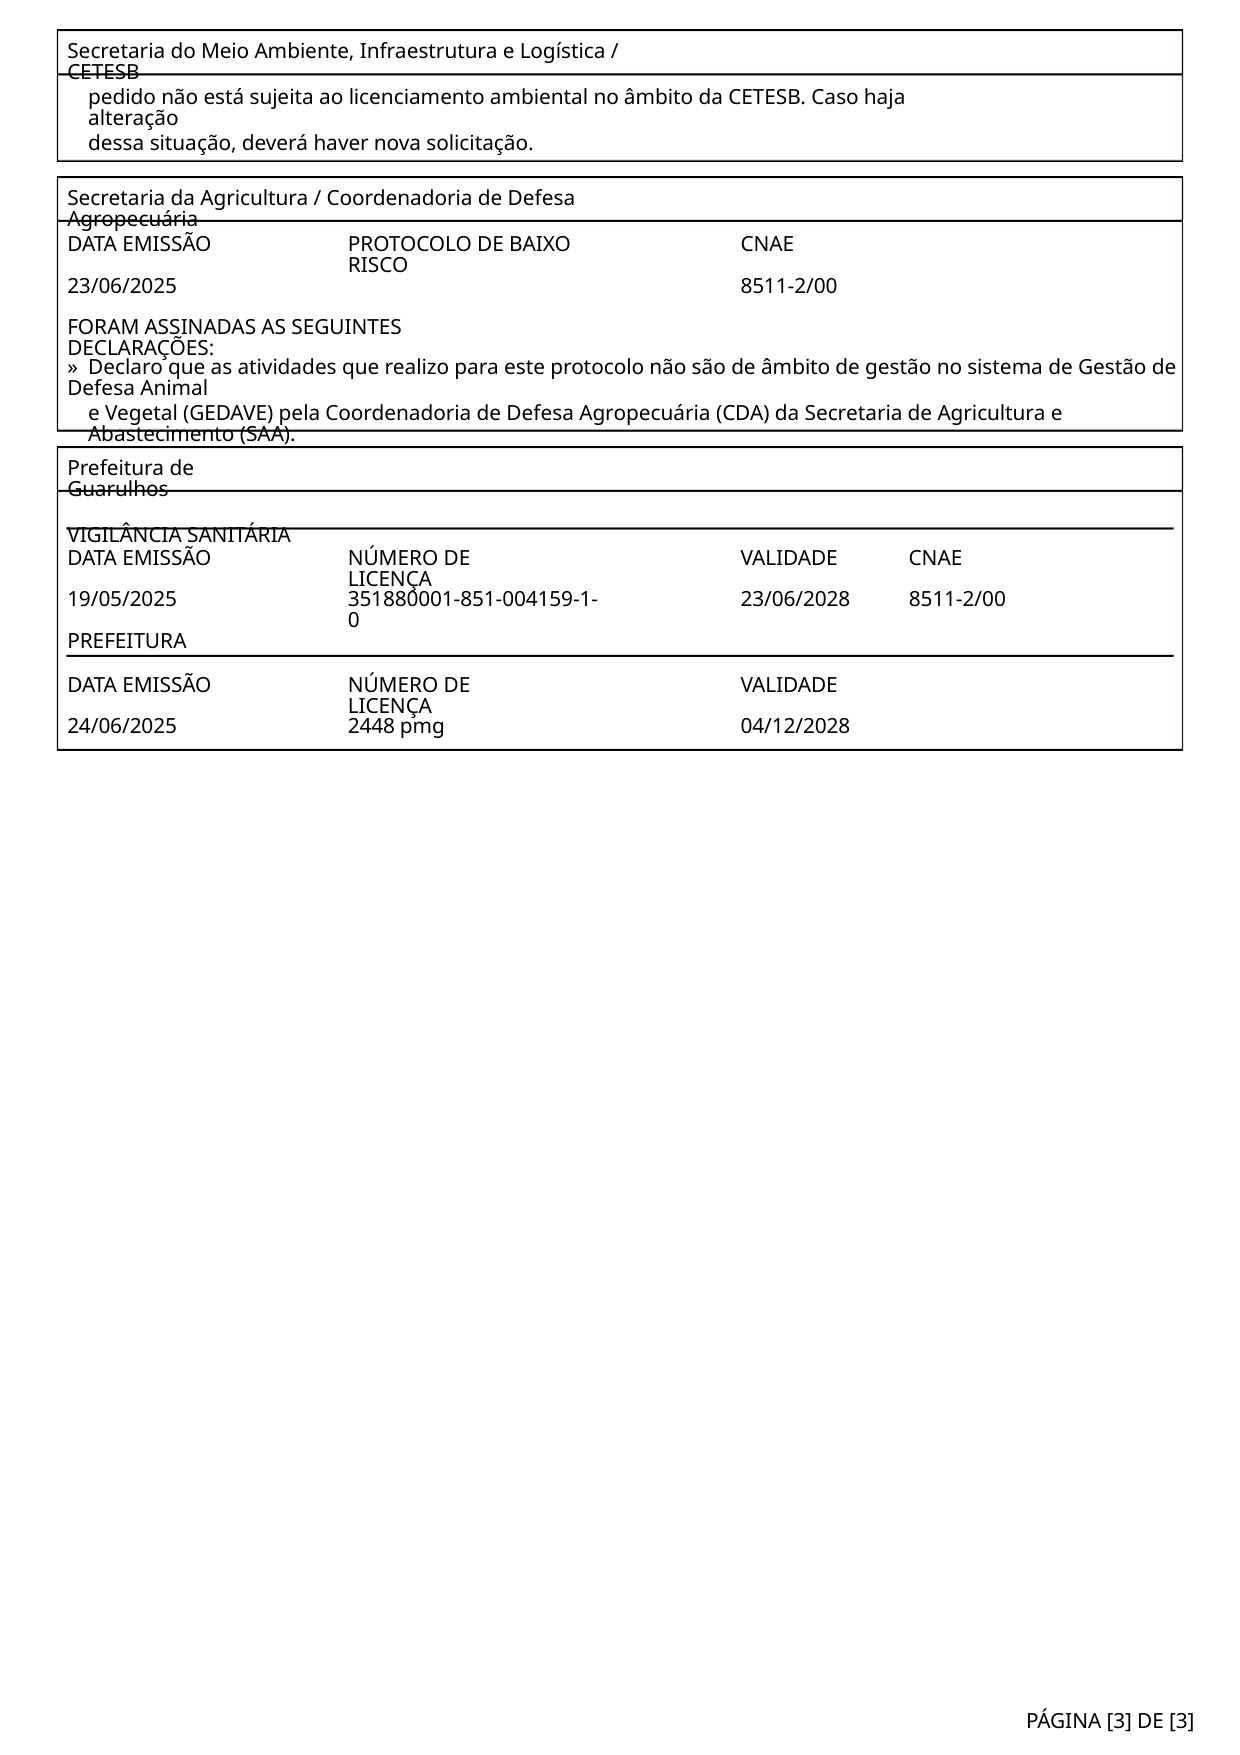

Secretaria do Meio Ambiente, Infraestrutura e Logística / CETESB
pedido não está sujeita ao licenciamento ambiental no âmbito da CETESB. Caso haja alteração
dessa situação, deverá haver nova solicitação.
Secretaria da Agricultura / Coordenadoria de Defesa Agropecuária
DATA EMISSÃO
PROTOCOLO DE BAIXO RISCO
CNAE
23/06/2025
8511-2/00
FORAM ASSINADAS AS SEGUINTES DECLARAÇÕES:
» Declaro que as atividades que realizo para este protocolo não são de âmbito de gestão no sistema de Gestão de Defesa Animal
e Vegetal (GEDAVE) pela Coordenadoria de Defesa Agropecuária (CDA) da Secretaria de Agricultura e Abastecimento (SAA).
Prefeitura de Guarulhos
VIGILÂNCIA SANITÁRIA
DATA EMISSÃO
19/05/2025
NÚMERO DE LICENÇA
VALIDADE
CNAE
351880001-851-004159-1-0
23/06/2028
8511-2/00
PREFEITURA
DATA EMISSÃO
24/06/2025
NÚMERO DE LICENÇA
VALIDADE
2448 pmg
04/12/2028
PÁGINA [3] DE [3]